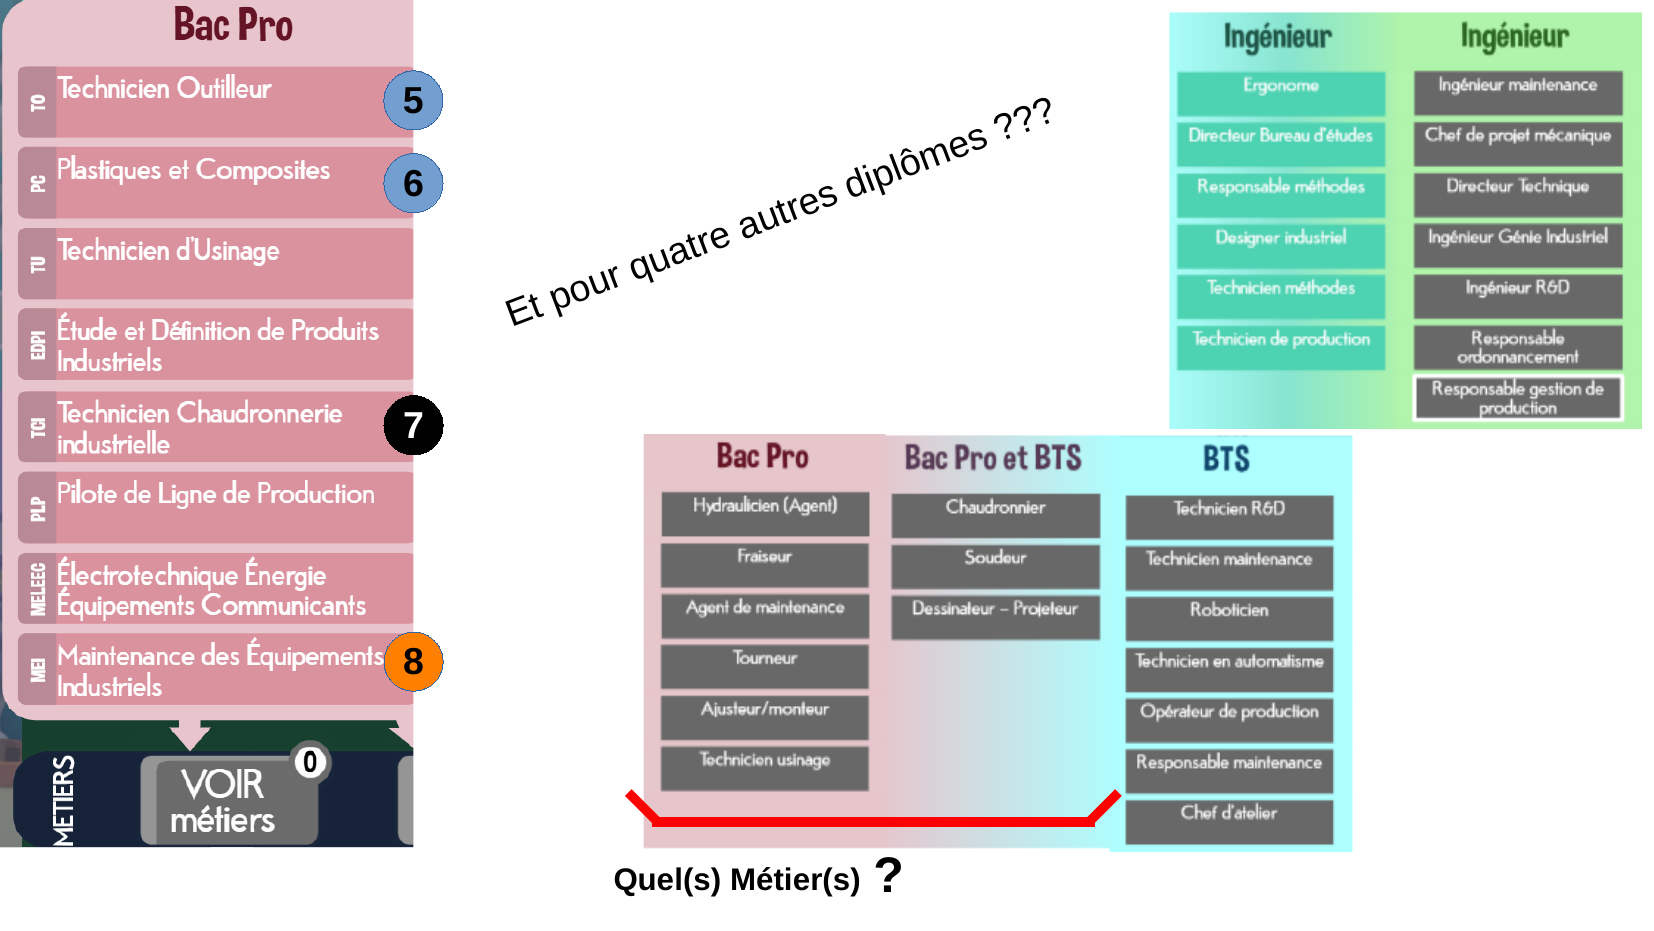

5
6
Et pour quatre autres diplômes ???
7
8
?
Quel(s) Métier(s)